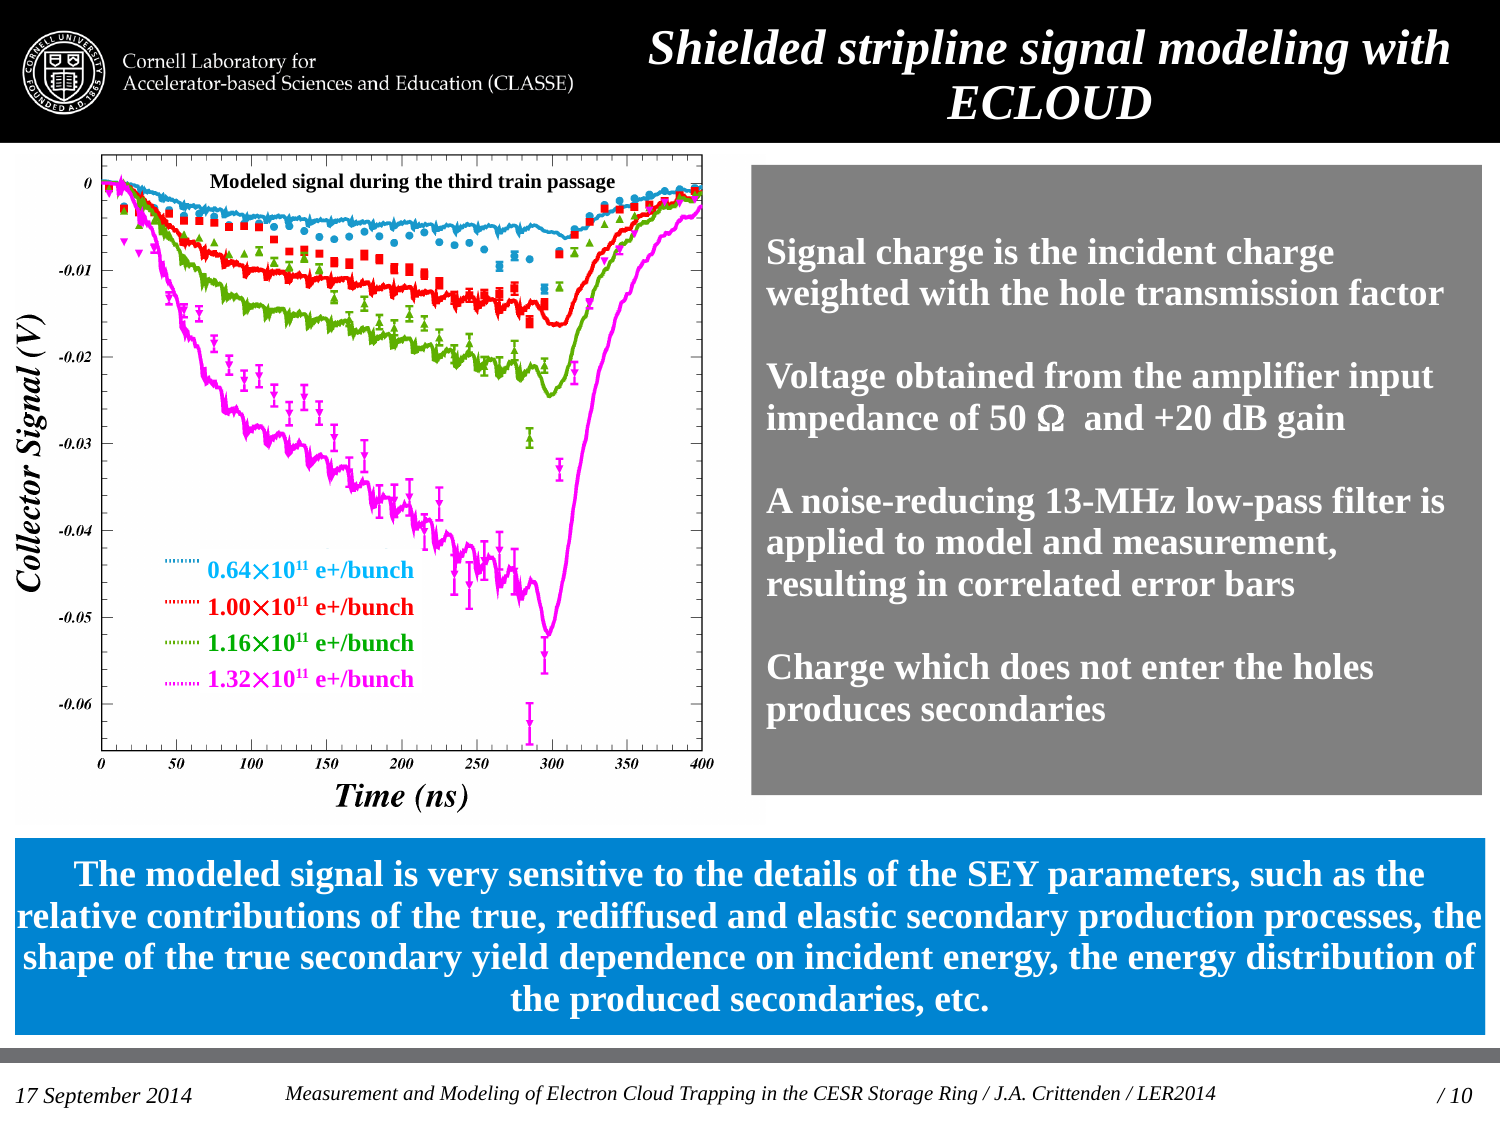

# Shielded stripline signal modeling with ECLOUD
Modeled signal during the third train passage
Signal charge is the incident charge weighted with the hole transmission factor
Voltage obtained from the amplifier input impedance of 50 W and +20 dB gain
A noise-reducing 13-MHz low-pass filter is applied to model and measurement, resulting in correlated error bars
Charge which does not enter the holes produces secondaries
0.641011 e+/bunch
1.001011 e+/bunch
1.161011 e+/bunch
1.321011 e+/bunch
The modeled signal is very sensitive to the details of the SEY parameters, such as the relative contributions of the true, rediffused and elastic secondaries, the shape of the true secondary dependence on incident energy, the energy distribution of the produced secondaries, etc.
The modeled signal is very sensitive to the details of the SEY parameters, such as the relative contributions of the true, rediffused and elastic secondary production processes, the shape of the true secondary yield dependence on incident energy, the energy distribution of the produced secondaries, etc.